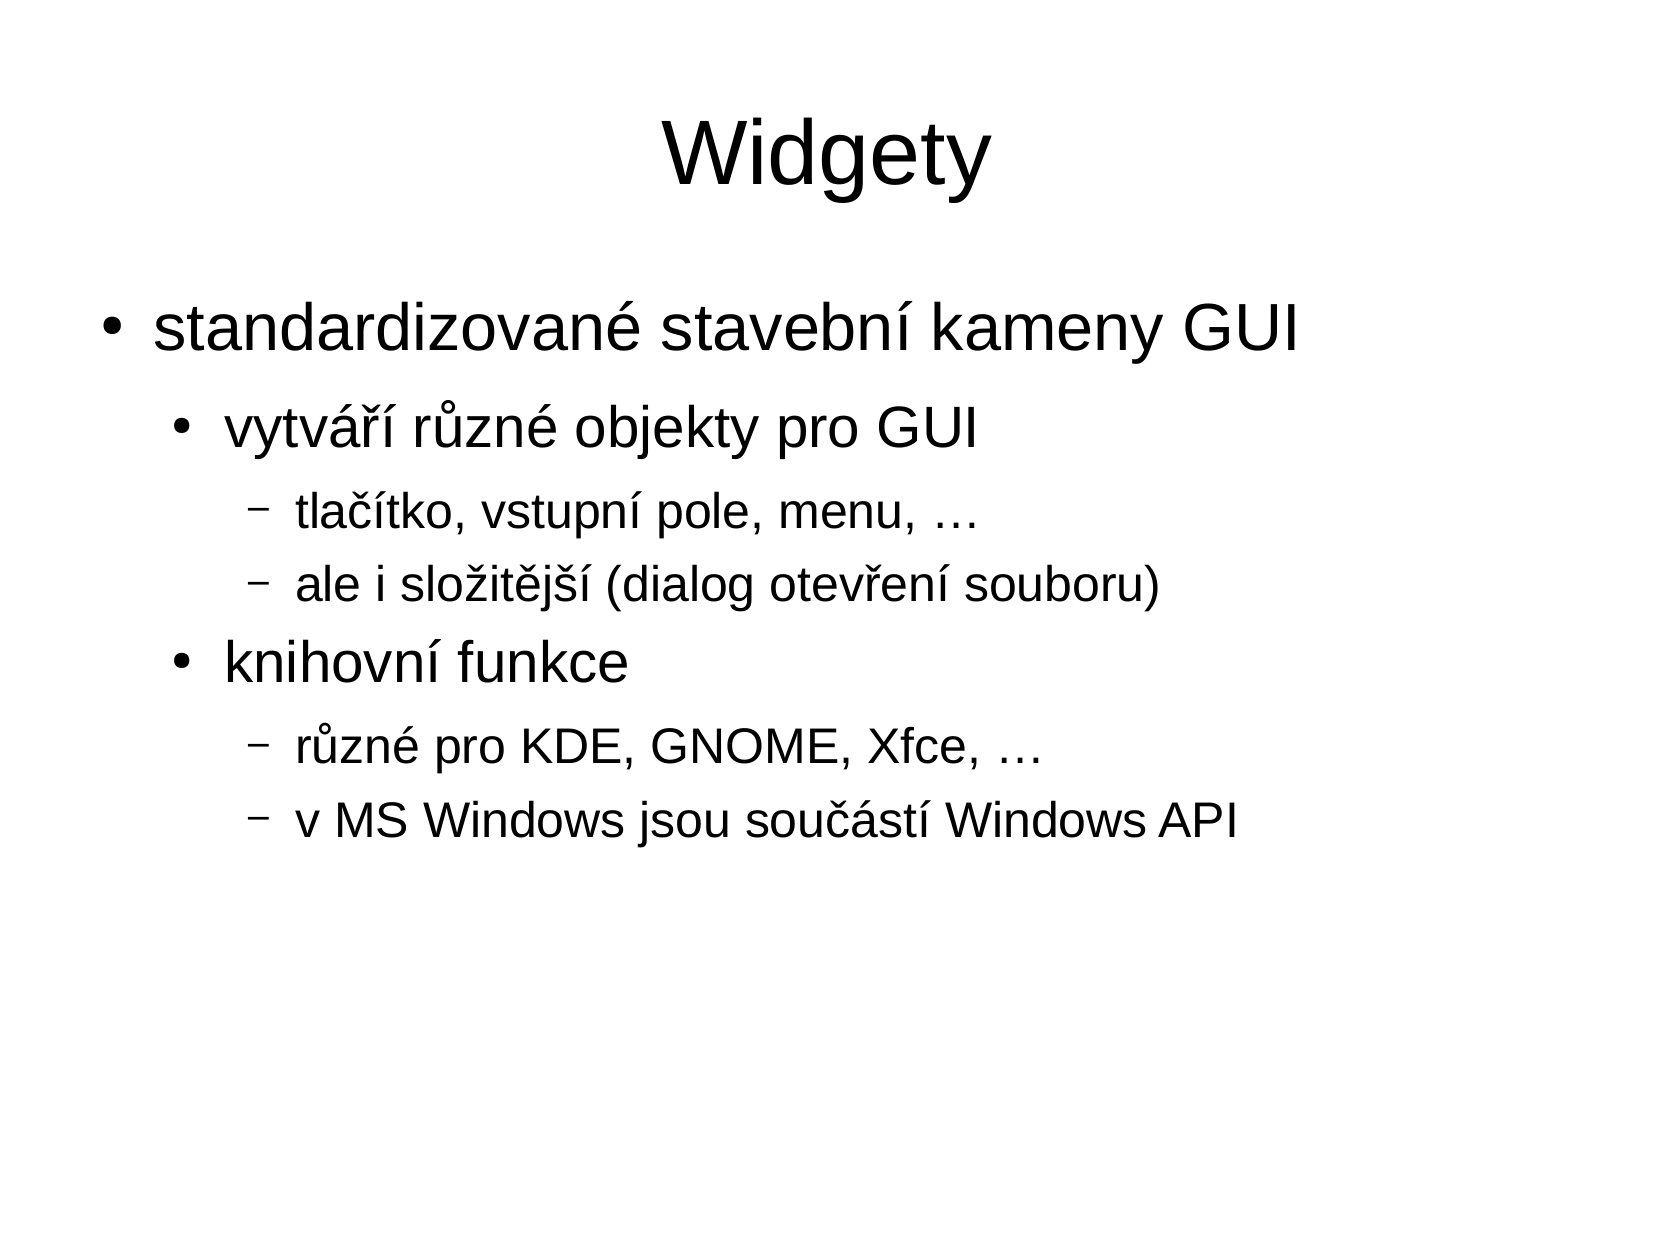

# Widgety
standardizované stavební kameny GUI
vytváří různé objekty pro GUI
tlačítko, vstupní pole, menu, …
ale i složitější (dialog otevření souboru)
knihovní funkce
různé pro KDE, GNOME, Xfce, …
v MS Windows jsou součástí Windows API